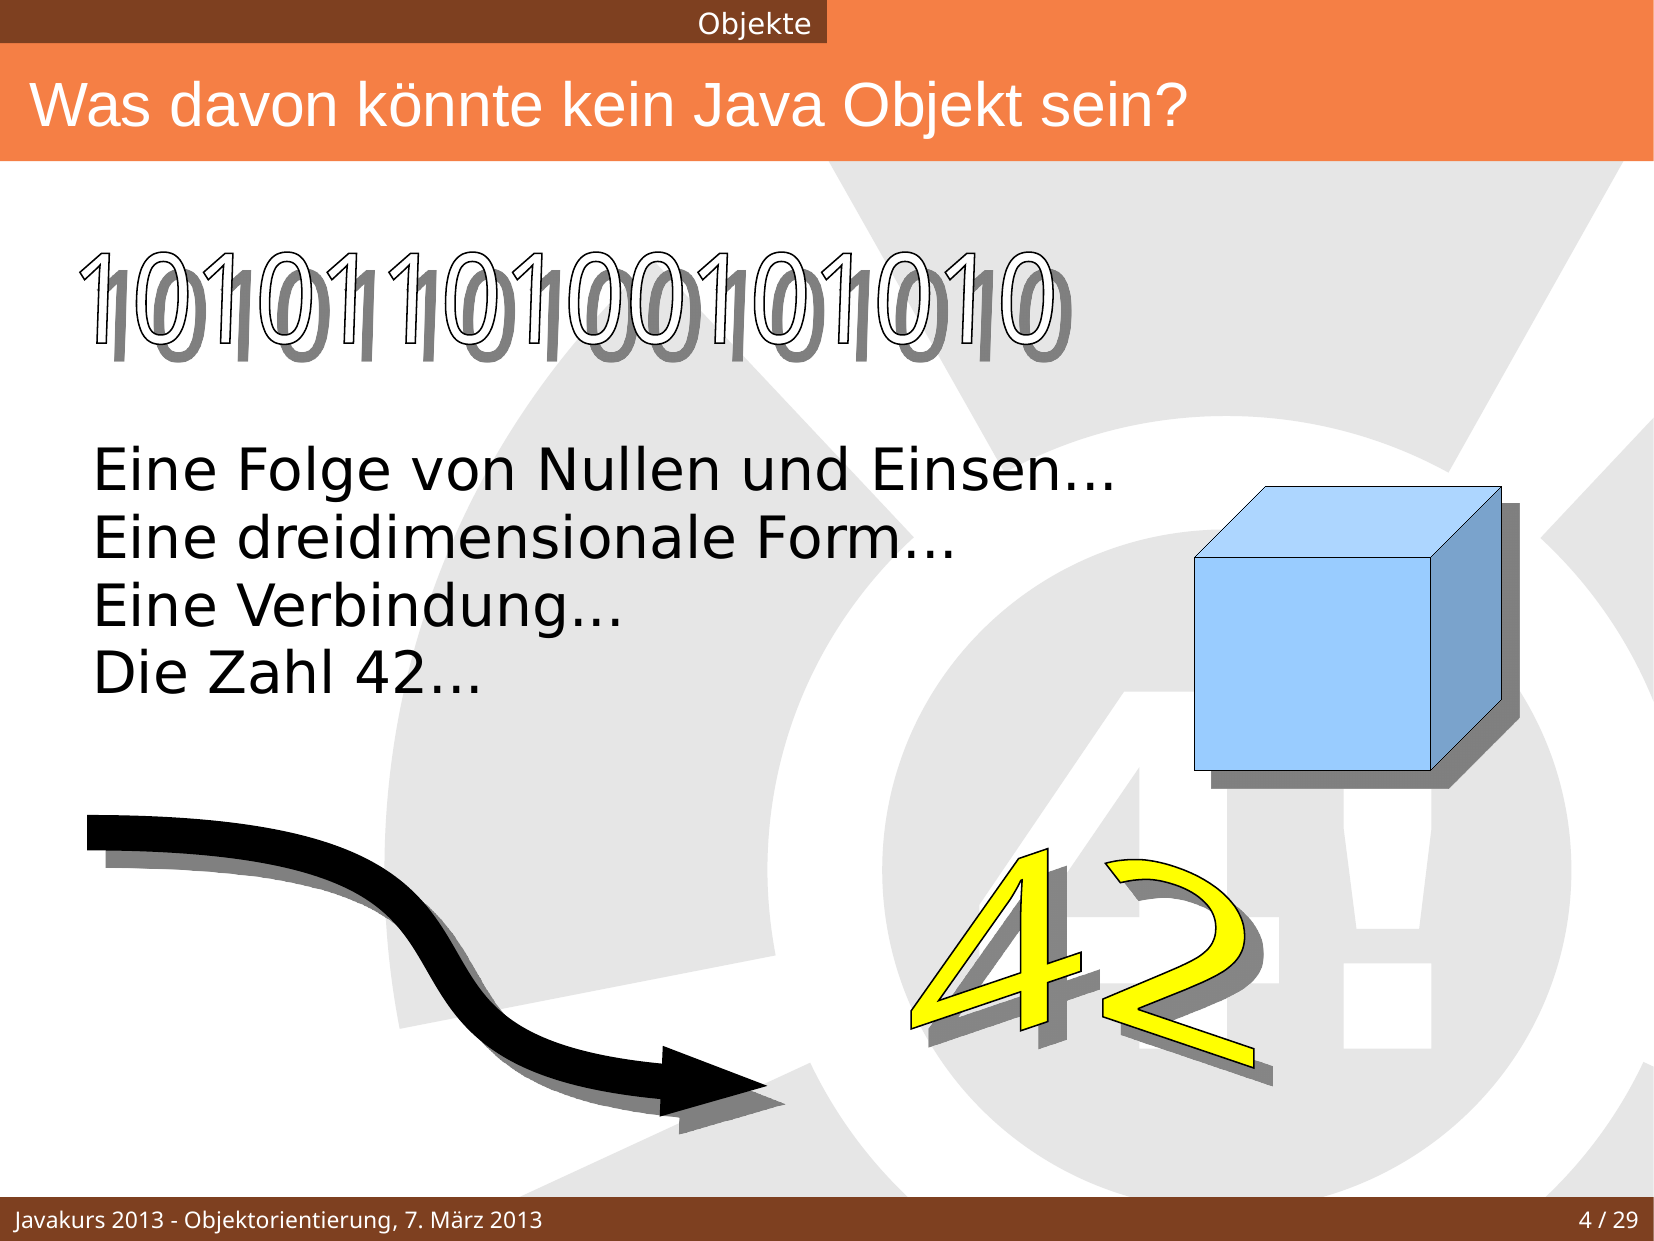

Objekte
# Was davon könnte kein Java Objekt sein?
1010110100101010
Eine Folge von Nullen und Einsen...
Eine dreidimensionale Form...
Eine Verbindung...
Die Zahl 42...
42